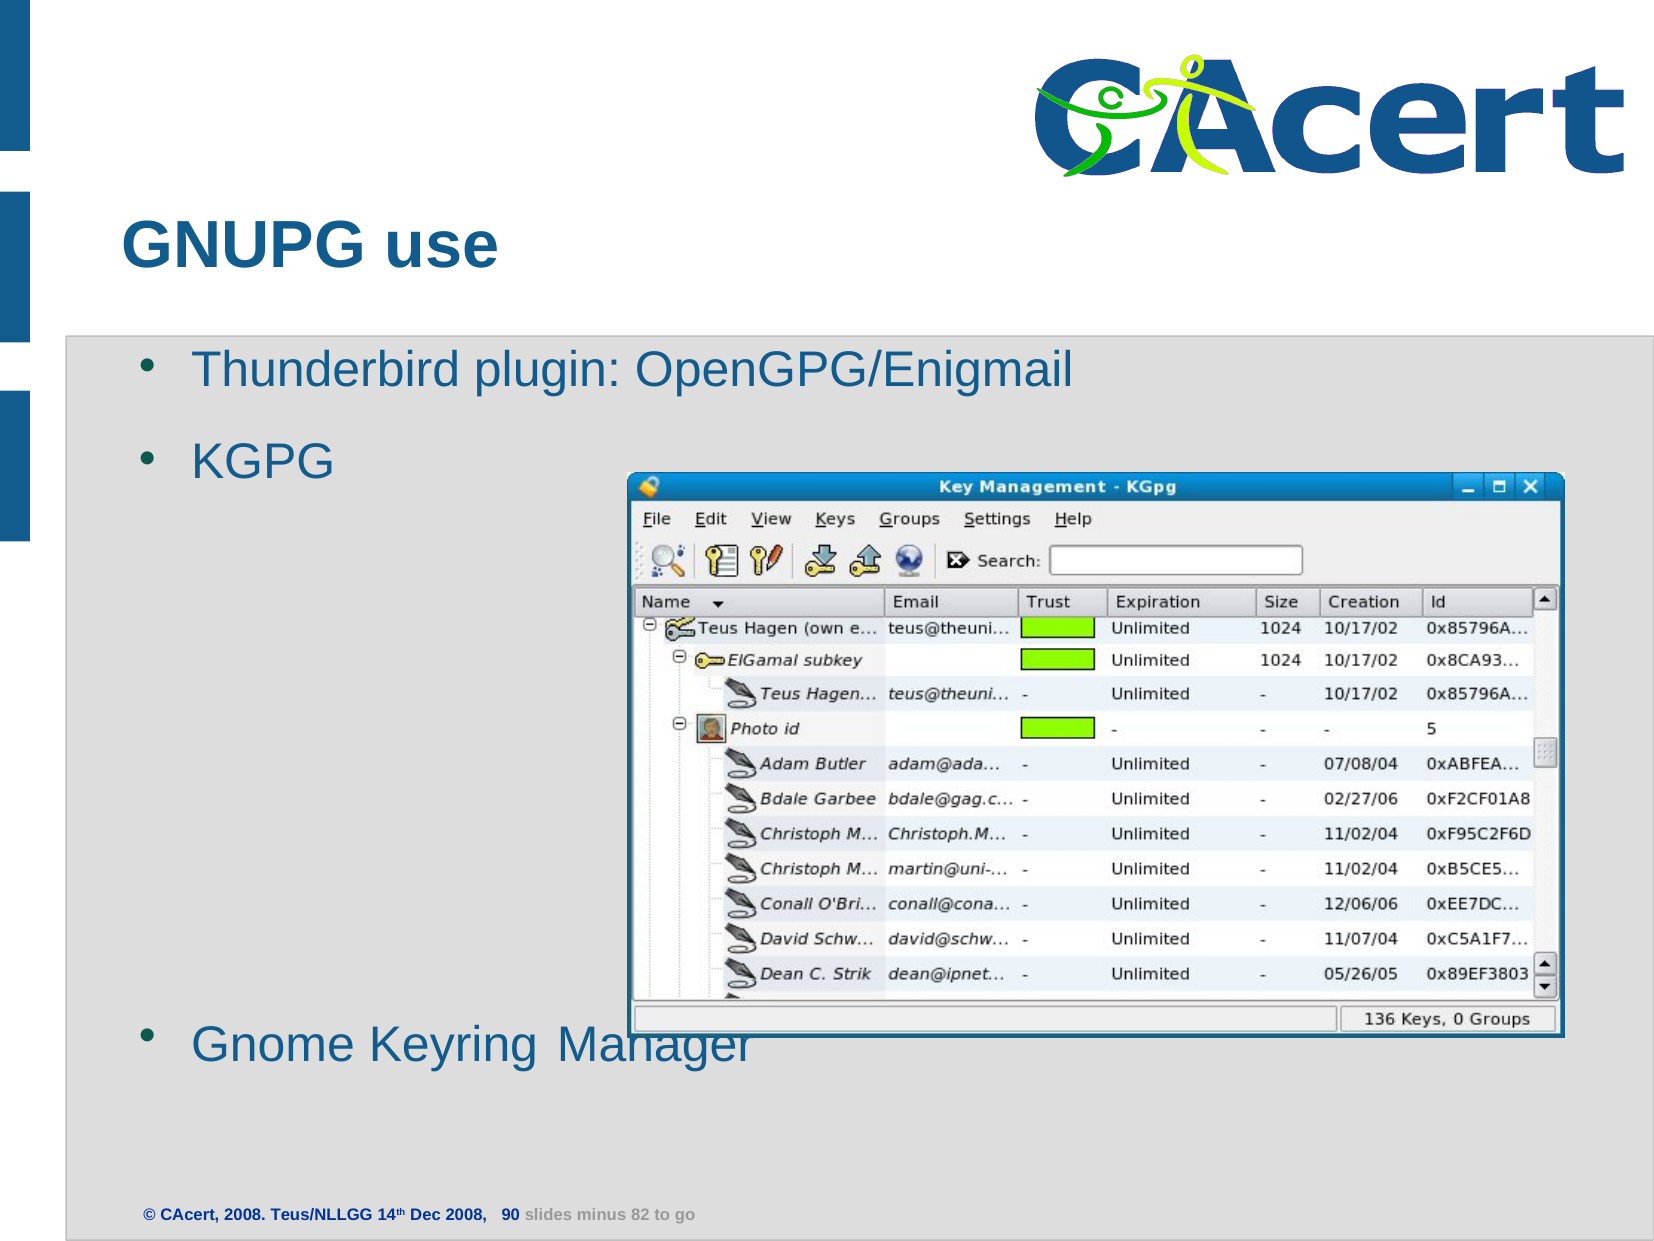

# GNUPG use
Thunderbird plugin: OpenGPG/Enigmail
KGPG
Gnome Keyring Manager